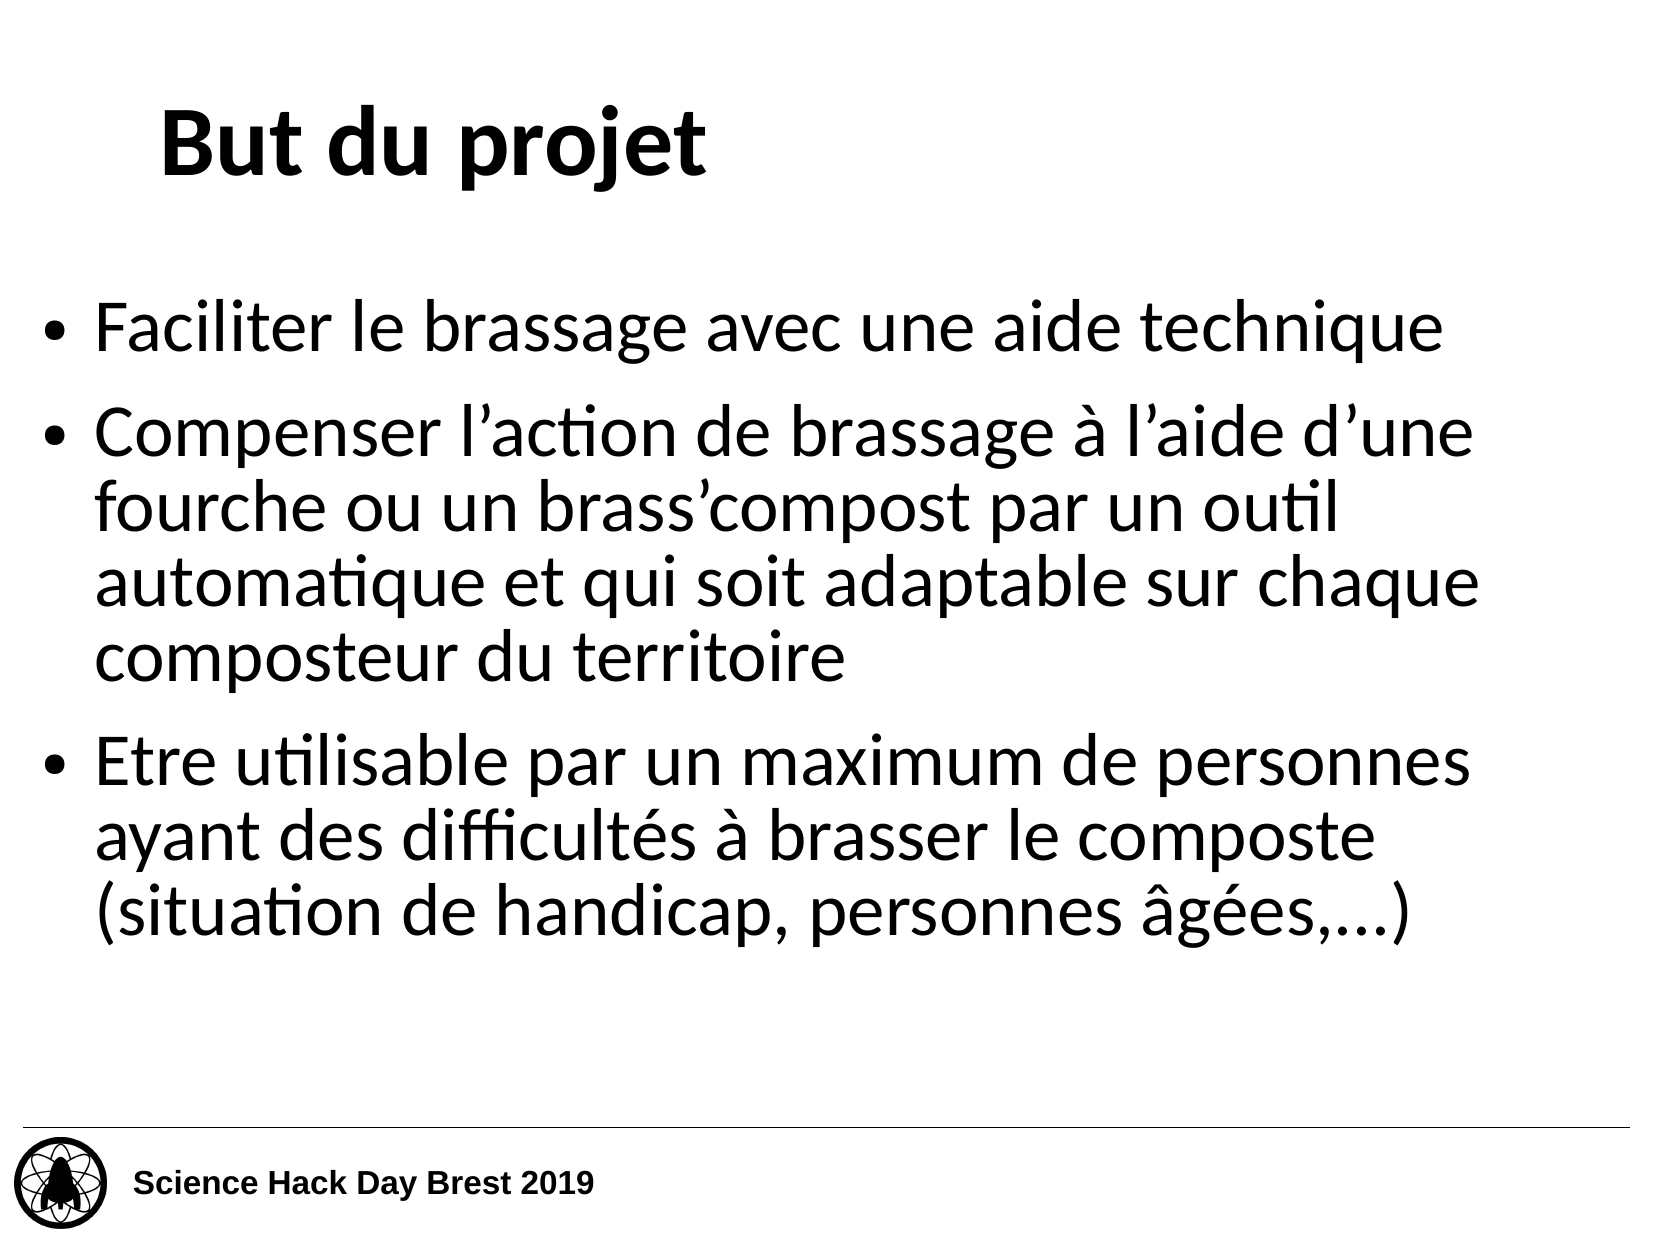

# But du projet
Faciliter le brassage avec une aide technique
Compenser l’action de brassage à l’aide d’une fourche ou un brass’compost par un outil automatique et qui soit adaptable sur chaque composteur du territoire
Etre utilisable par un maximum de personnes ayant des difficultés à brasser le composte (situation de handicap, personnes âgées,...)
Science Hack Day Brest 2019